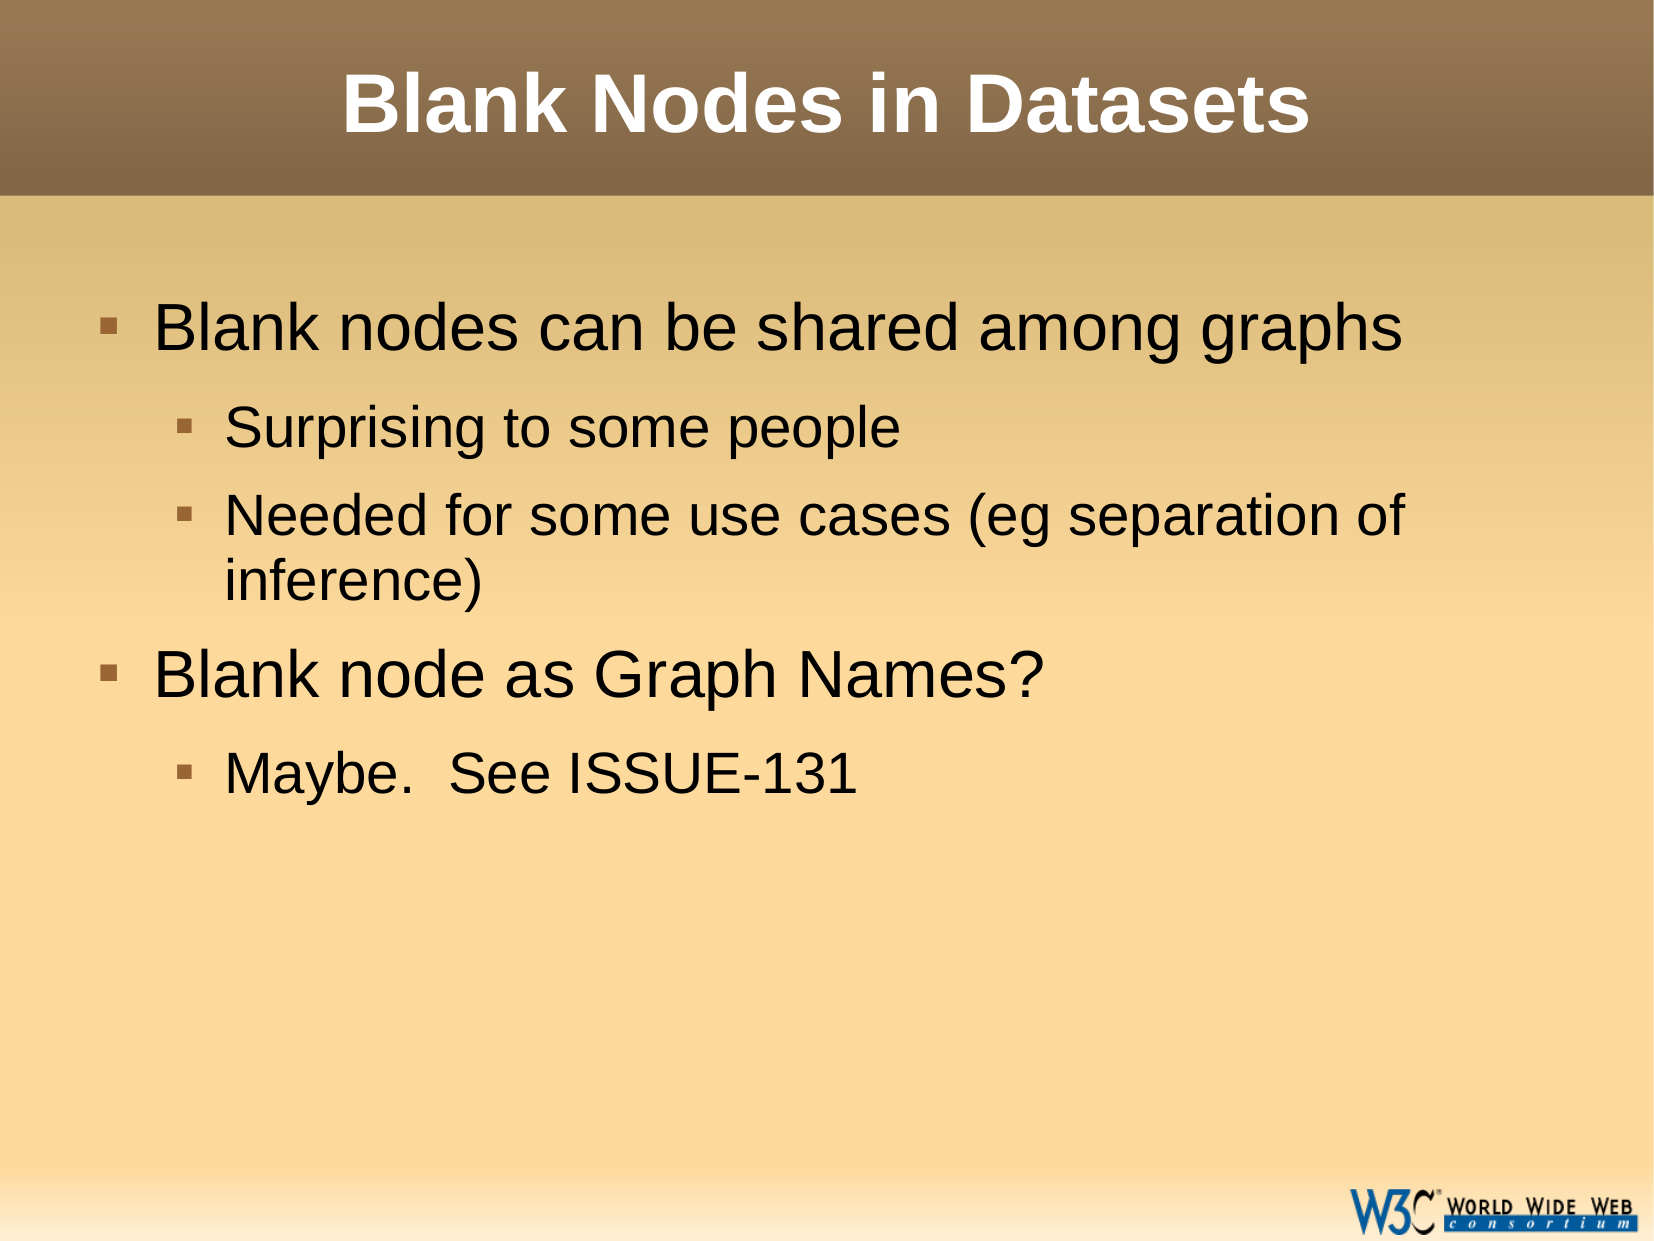

# Blank Nodes in Datasets
Blank nodes can be shared among graphs
Surprising to some people
Needed for some use cases (eg separation of inference)
Blank node as Graph Names?
Maybe. See ISSUE-131